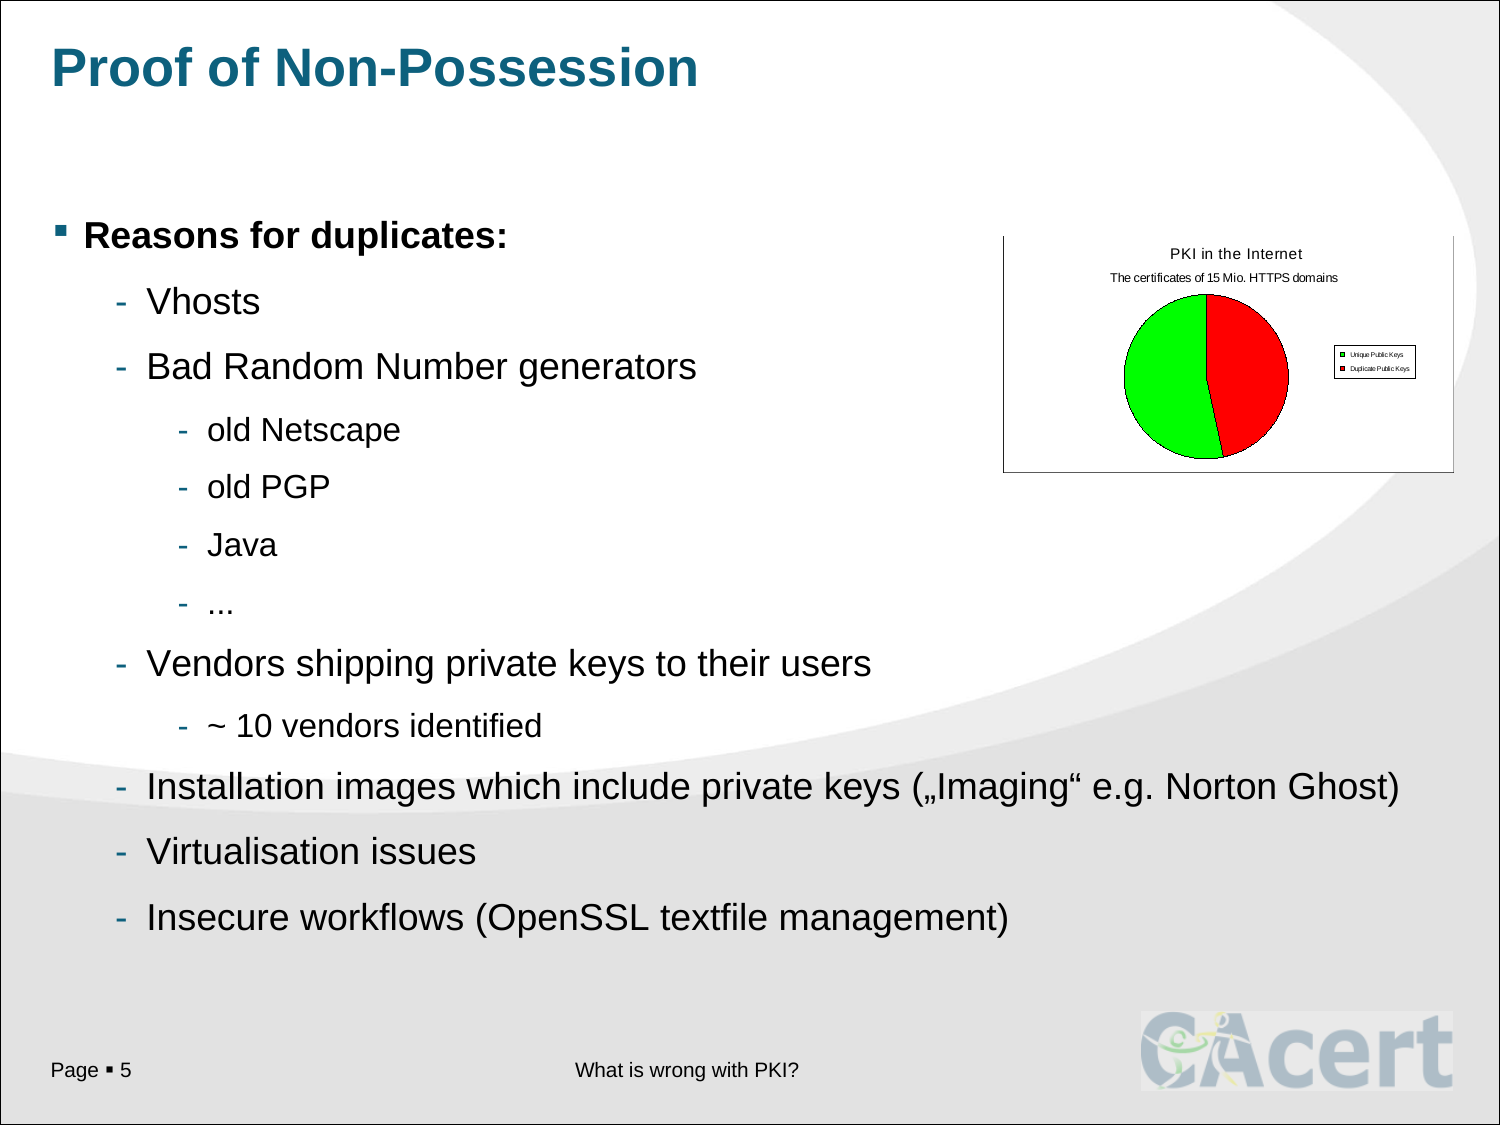

# Proof of Non-Possession
Reasons for duplicates:
Vhosts
Bad Random Number generators
old Netscape
old PGP
Java
...
Vendors shipping private keys to their users
~ 10 vendors identified
Installation images which include private keys („Imaging“ e.g. Norton Ghost)
Virtualisation issues
Insecure workflows (OpenSSL textfile management)
### Chart: PKI in the Internet
The certificates of 15 Mio. HTTPS domains
| Category | Zeile 1 |
|---|---|
| Unique Public Keys | 60543.0 |
| Duplicate Public Keys | 52854.0 |
What is wrong with PKI?